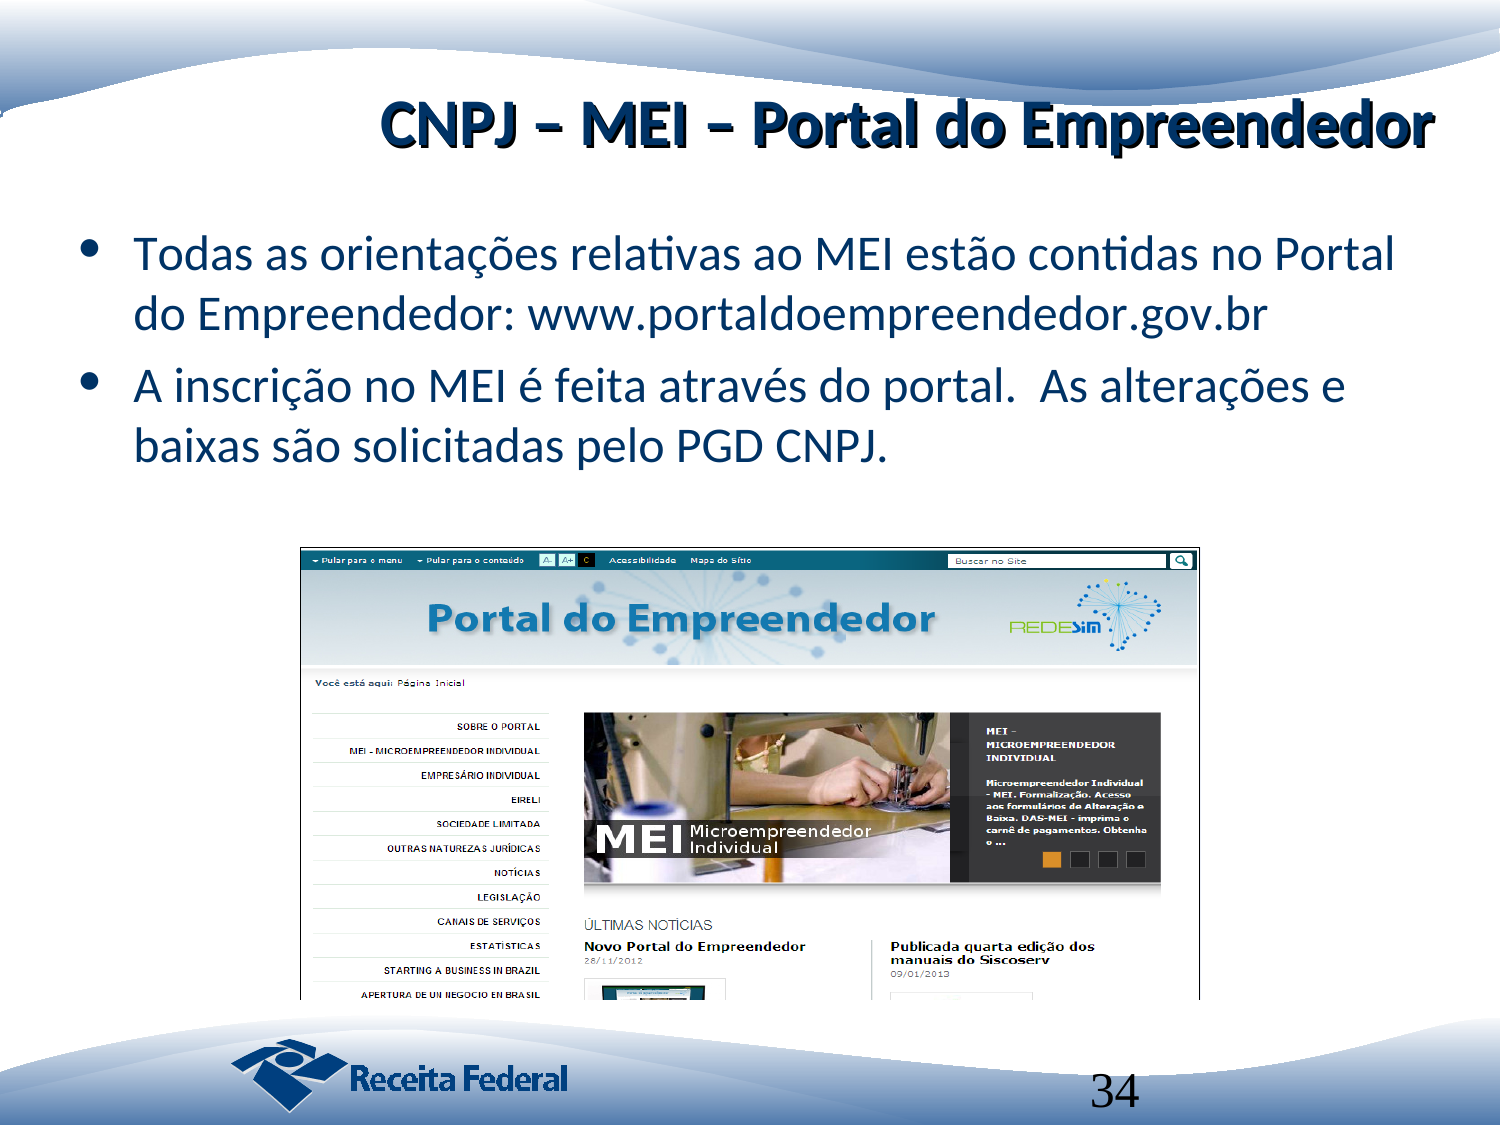

# CNPJ – MEI – Portal do Empreendedor
Todas as orientações relativas ao MEI estão contidas no Portal do Empreendedor: www.portaldoempreendedor.gov.br
A inscrição no MEI é feita através do portal. As alterações e baixas são solicitadas pelo PGD CNPJ.
34